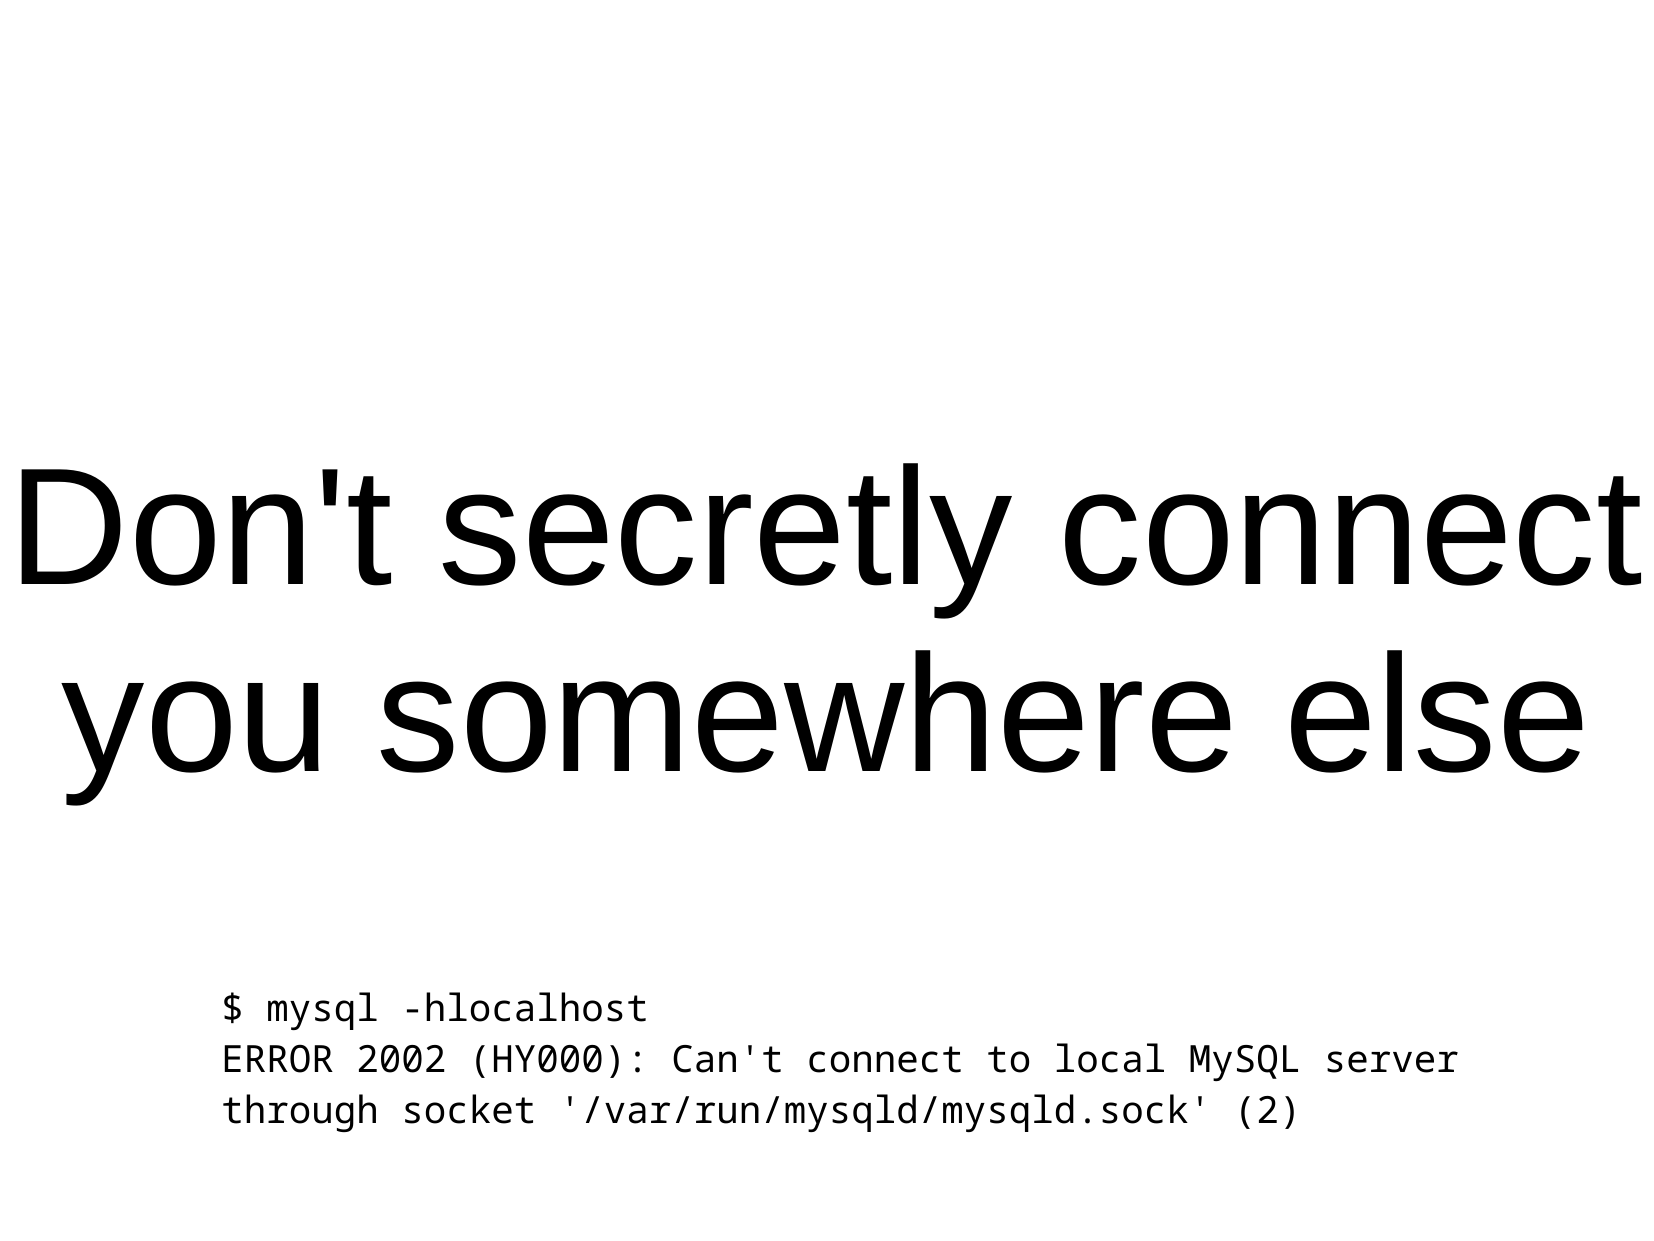

# Don't secretly connect you somewhere else
$ mysql -hlocalhost
ERROR 2002 (HY000): Can't connect to local MySQL server through socket '/var/run/mysqld/mysqld.sock' (2)